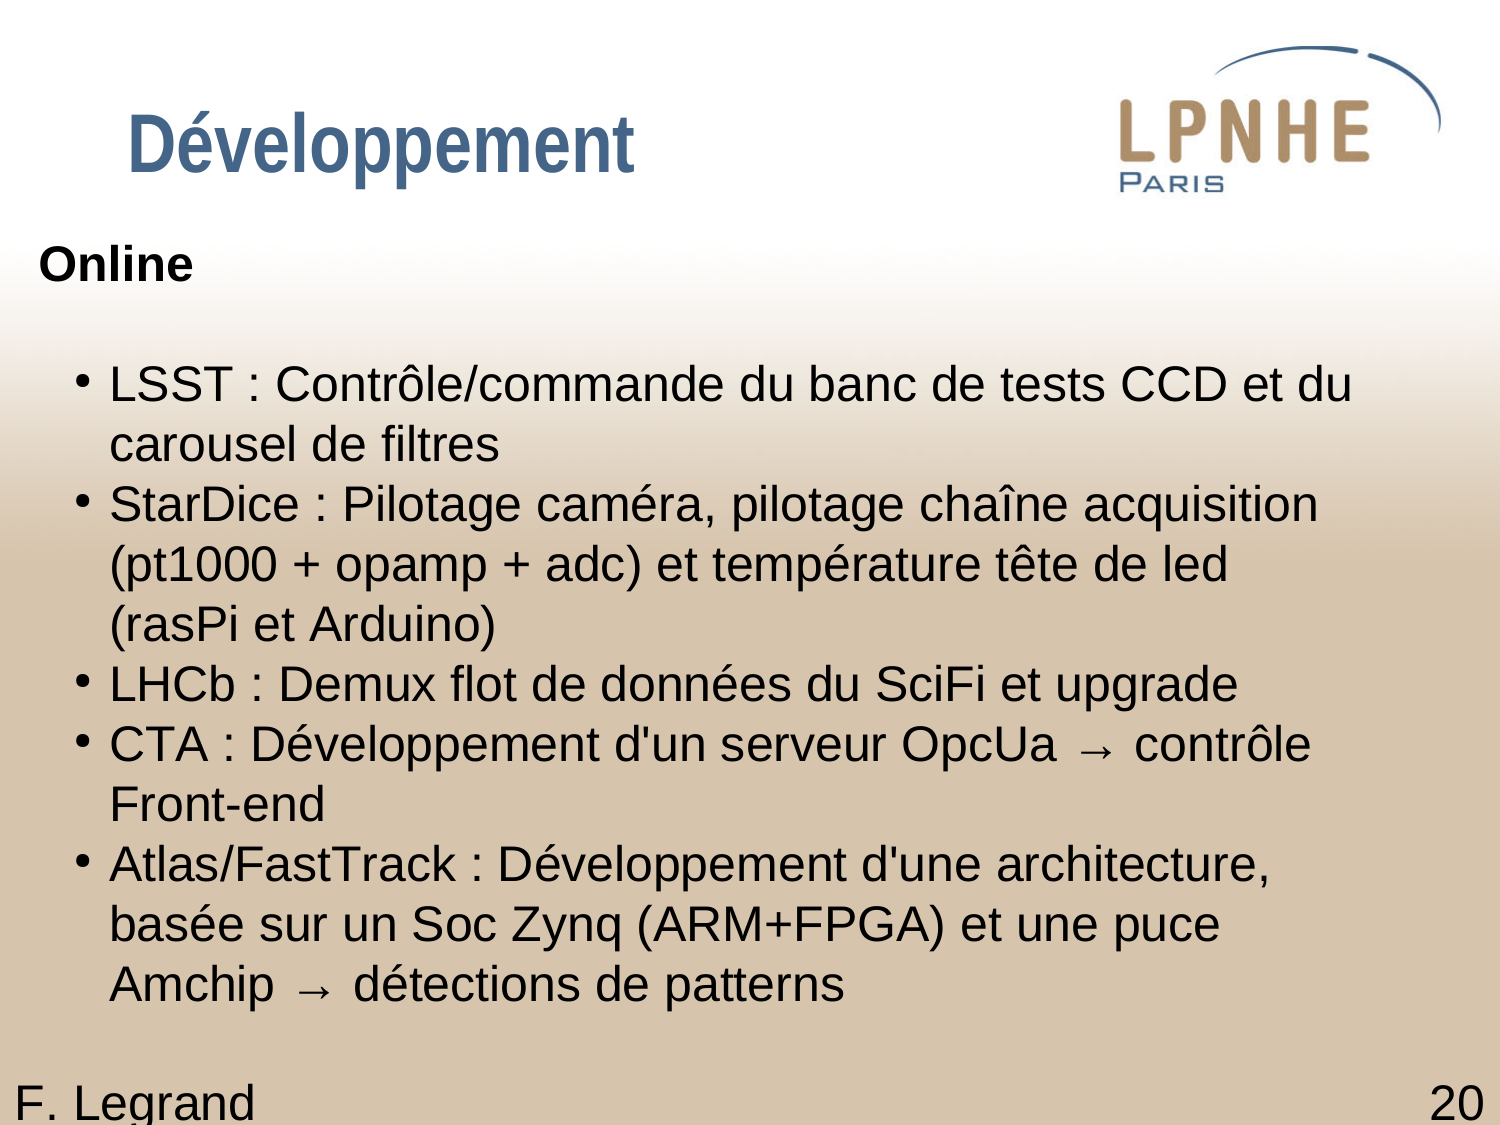

# Développement
Online
LSST : Contrôle/commande du banc de tests CCD et du carousel de filtres
StarDice : Pilotage caméra, pilotage chaîne acquisition (pt1000 + opamp + adc) et température tête de led (rasPi et Arduino)
LHCb : Demux flot de données du SciFi et upgrade
CTA : Développement d'un serveur OpcUa → contrôle Front-end
Atlas/FastTrack : Développement d'une architecture, basée sur un Soc Zynq (ARM+FPGA) et une puce Amchip → détections de patterns
20